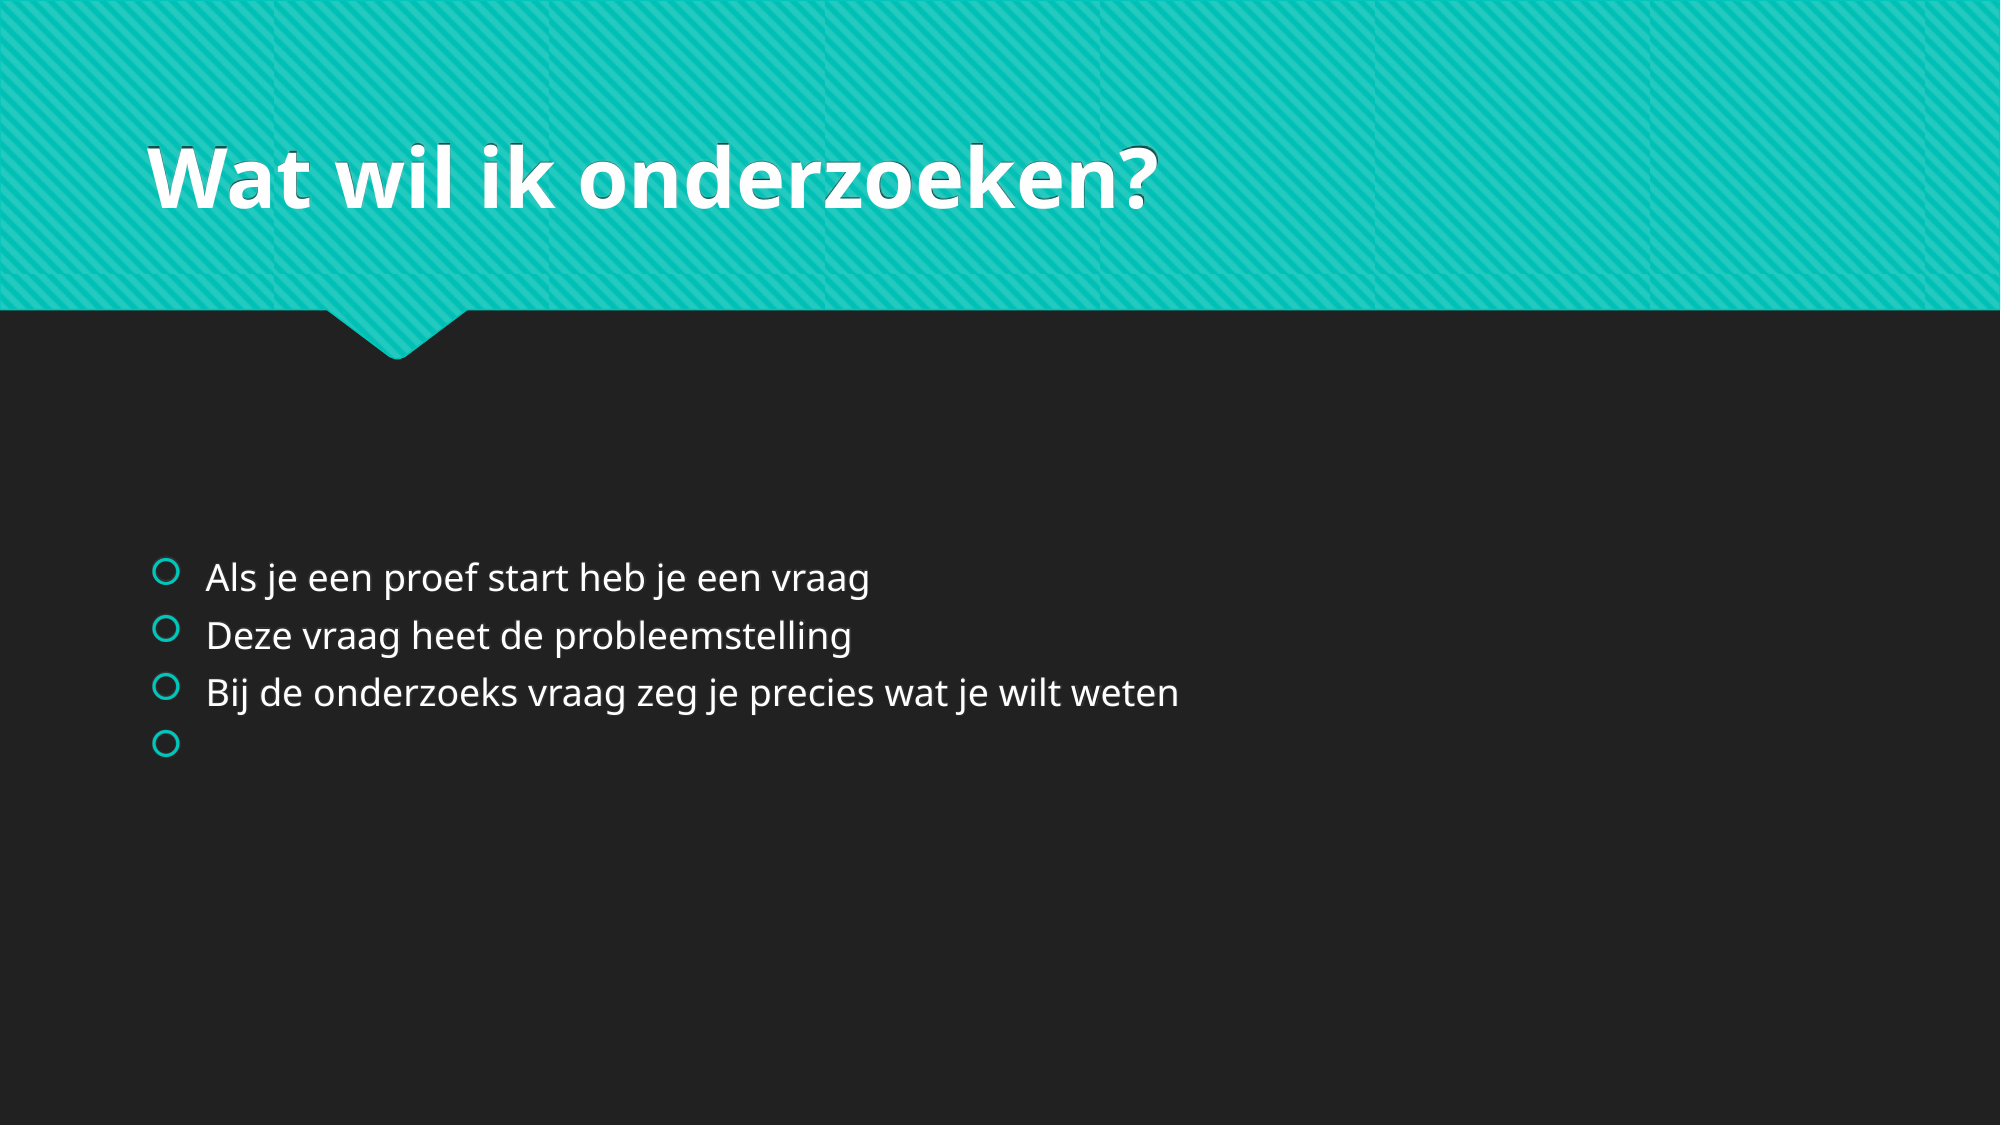

# Wat wil ik onderzoeken?
Als je een proef start heb je een vraag
Deze vraag heet de probleemstelling
Bij de onderzoeks vraag zeg je precies wat je wilt weten